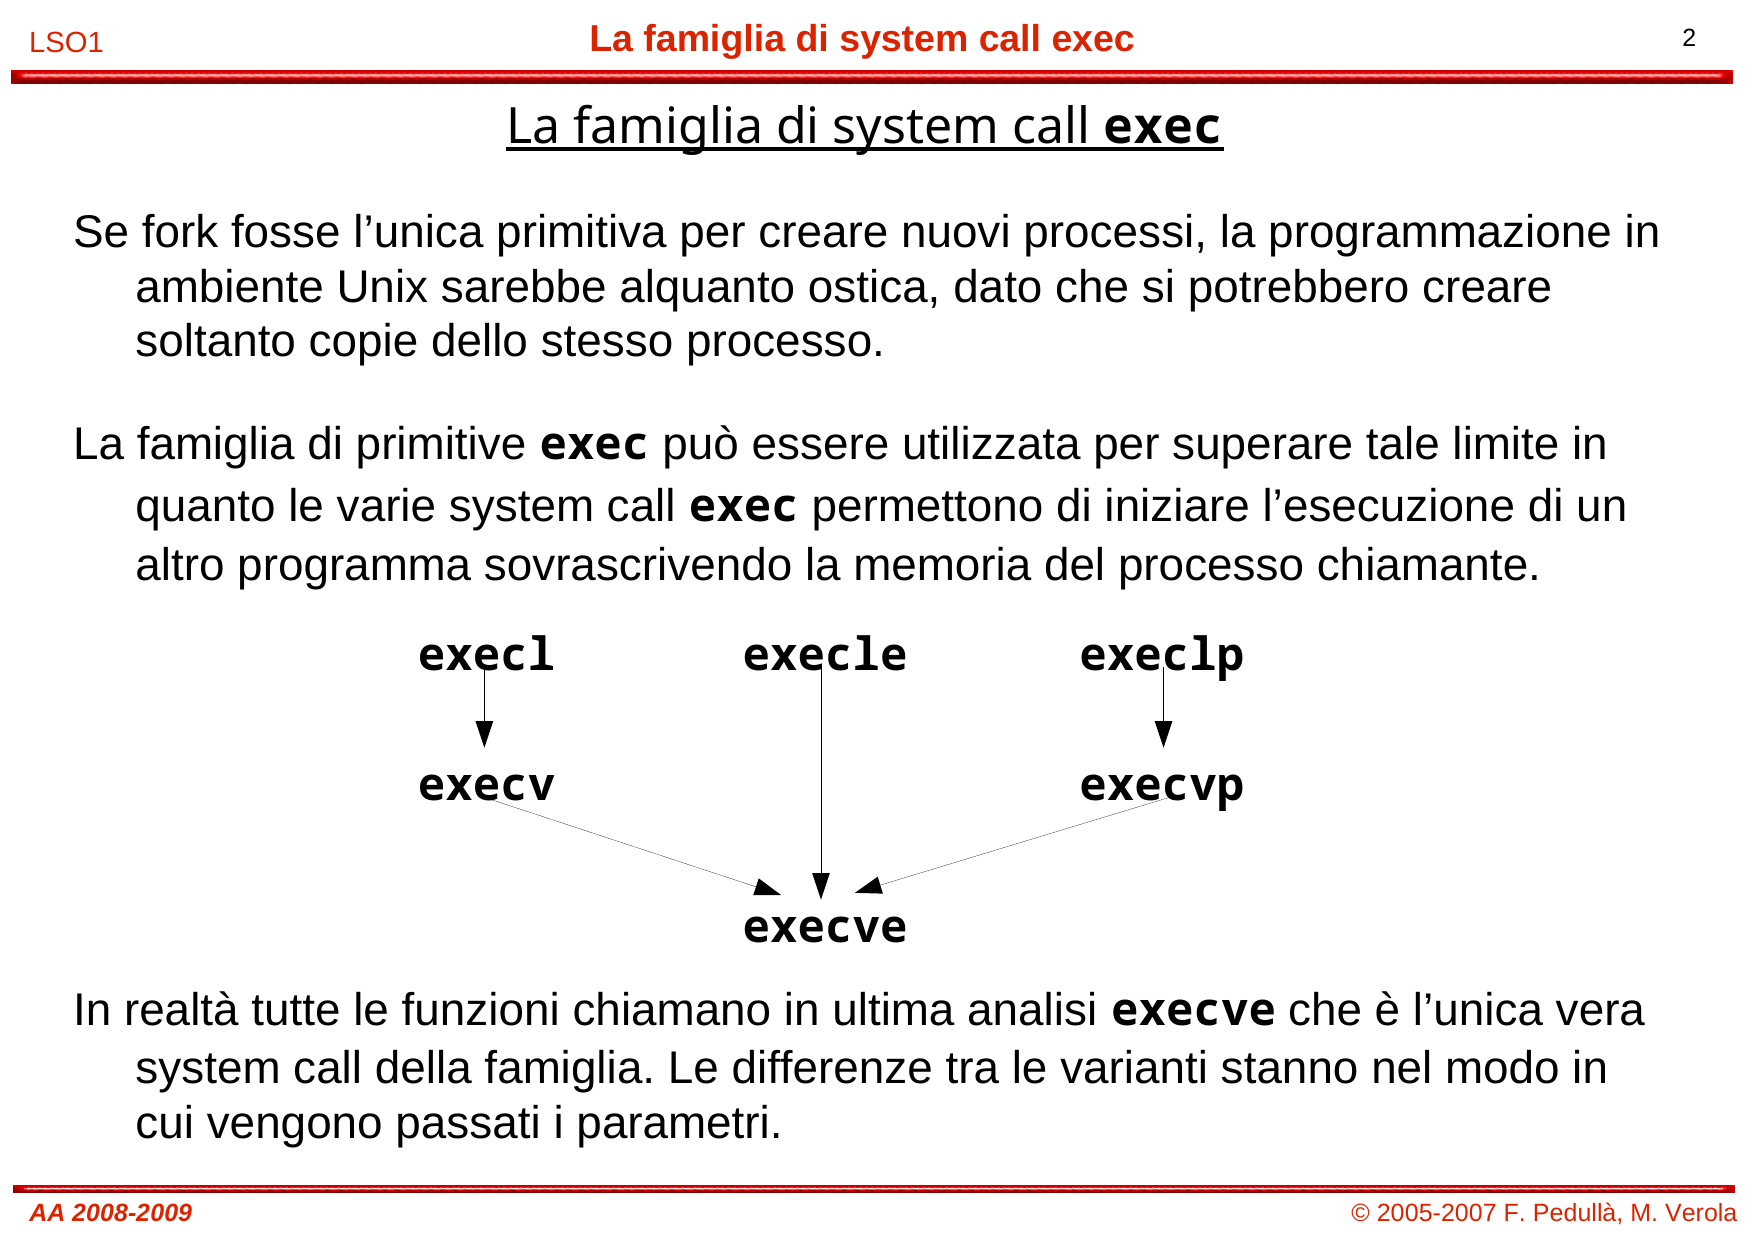

La famiglia di system call exec
# Se fork fosse l’unica primitiva per creare nuovi processi, la programmazione in ambiente Unix sarebbe alquanto ostica, dato che si potrebbero creare soltanto copie dello stesso processo.
La famiglia di primitive exec può essere utilizzata per superare tale limite in quanto le varie system call exec permettono di iniziare l’esecuzione di un altro programma sovrascrivendo la memoria del processo chiamante.
execl
execle
execlp
execv
execvp
execve
In realtà tutte le funzioni chiamano in ultima analisi execve che è l’unica vera system call della famiglia. Le differenze tra le varianti stanno nel modo in cui vengono passati i parametri.